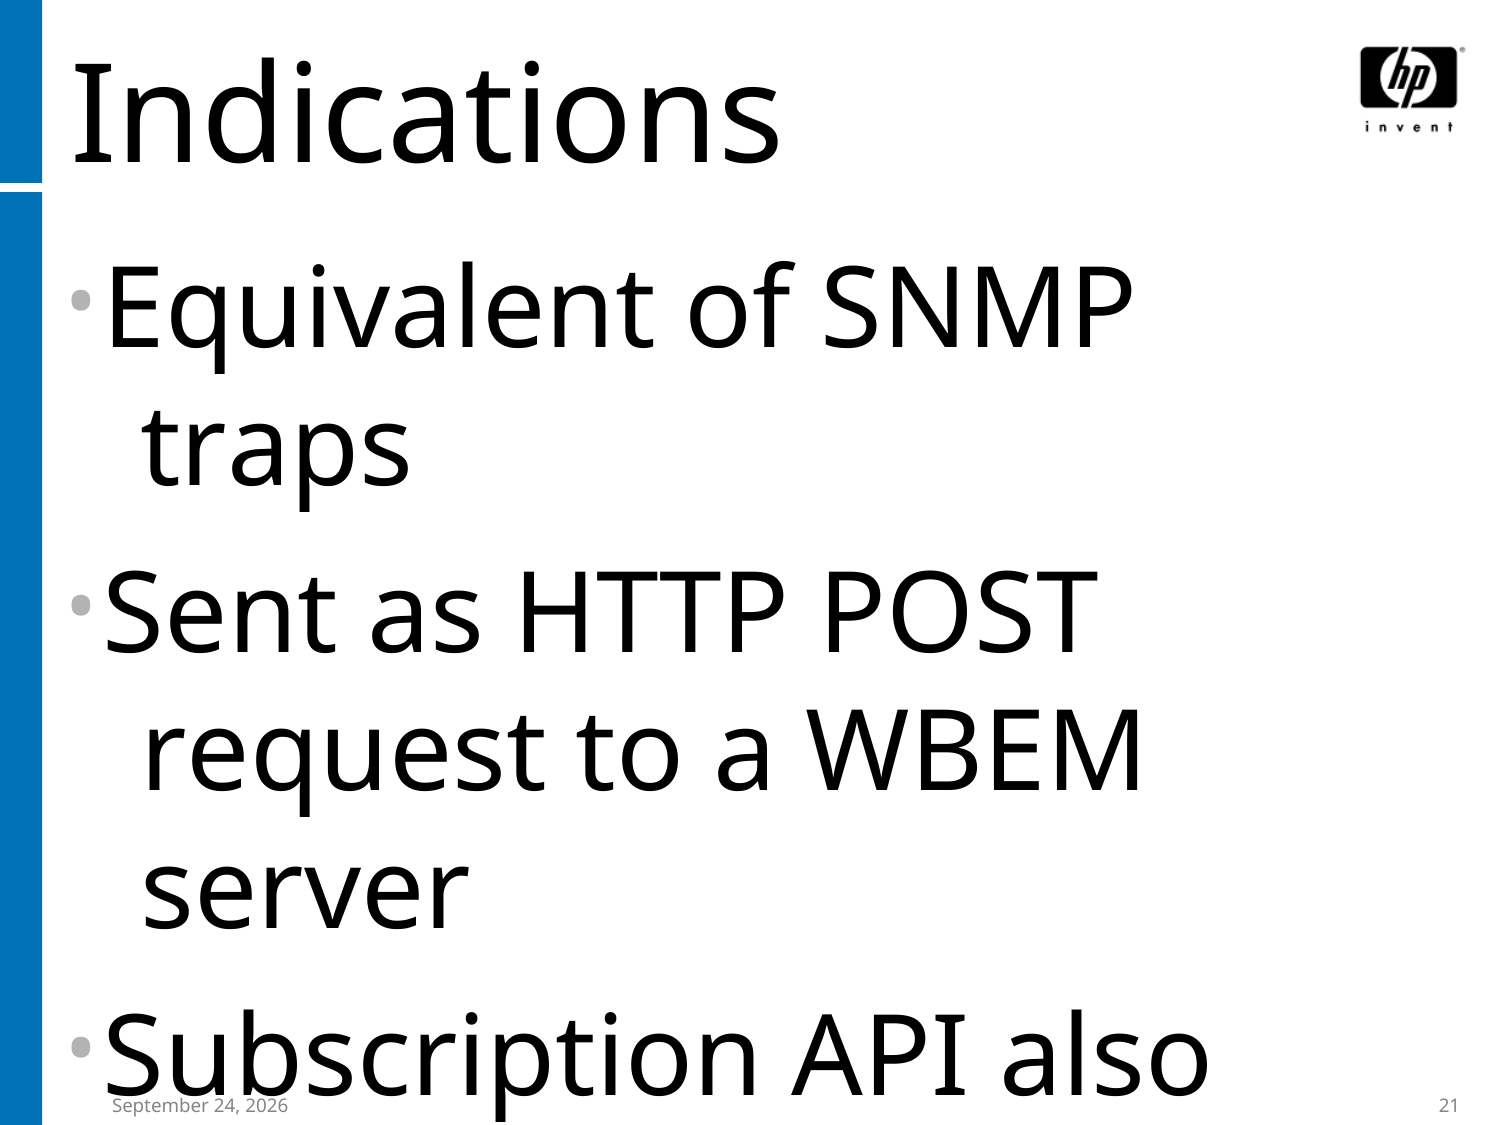

# Indications
Equivalent of SNMP traps
Sent as HTTP POST request to a WBEM server
Subscription API also quite complicated
21